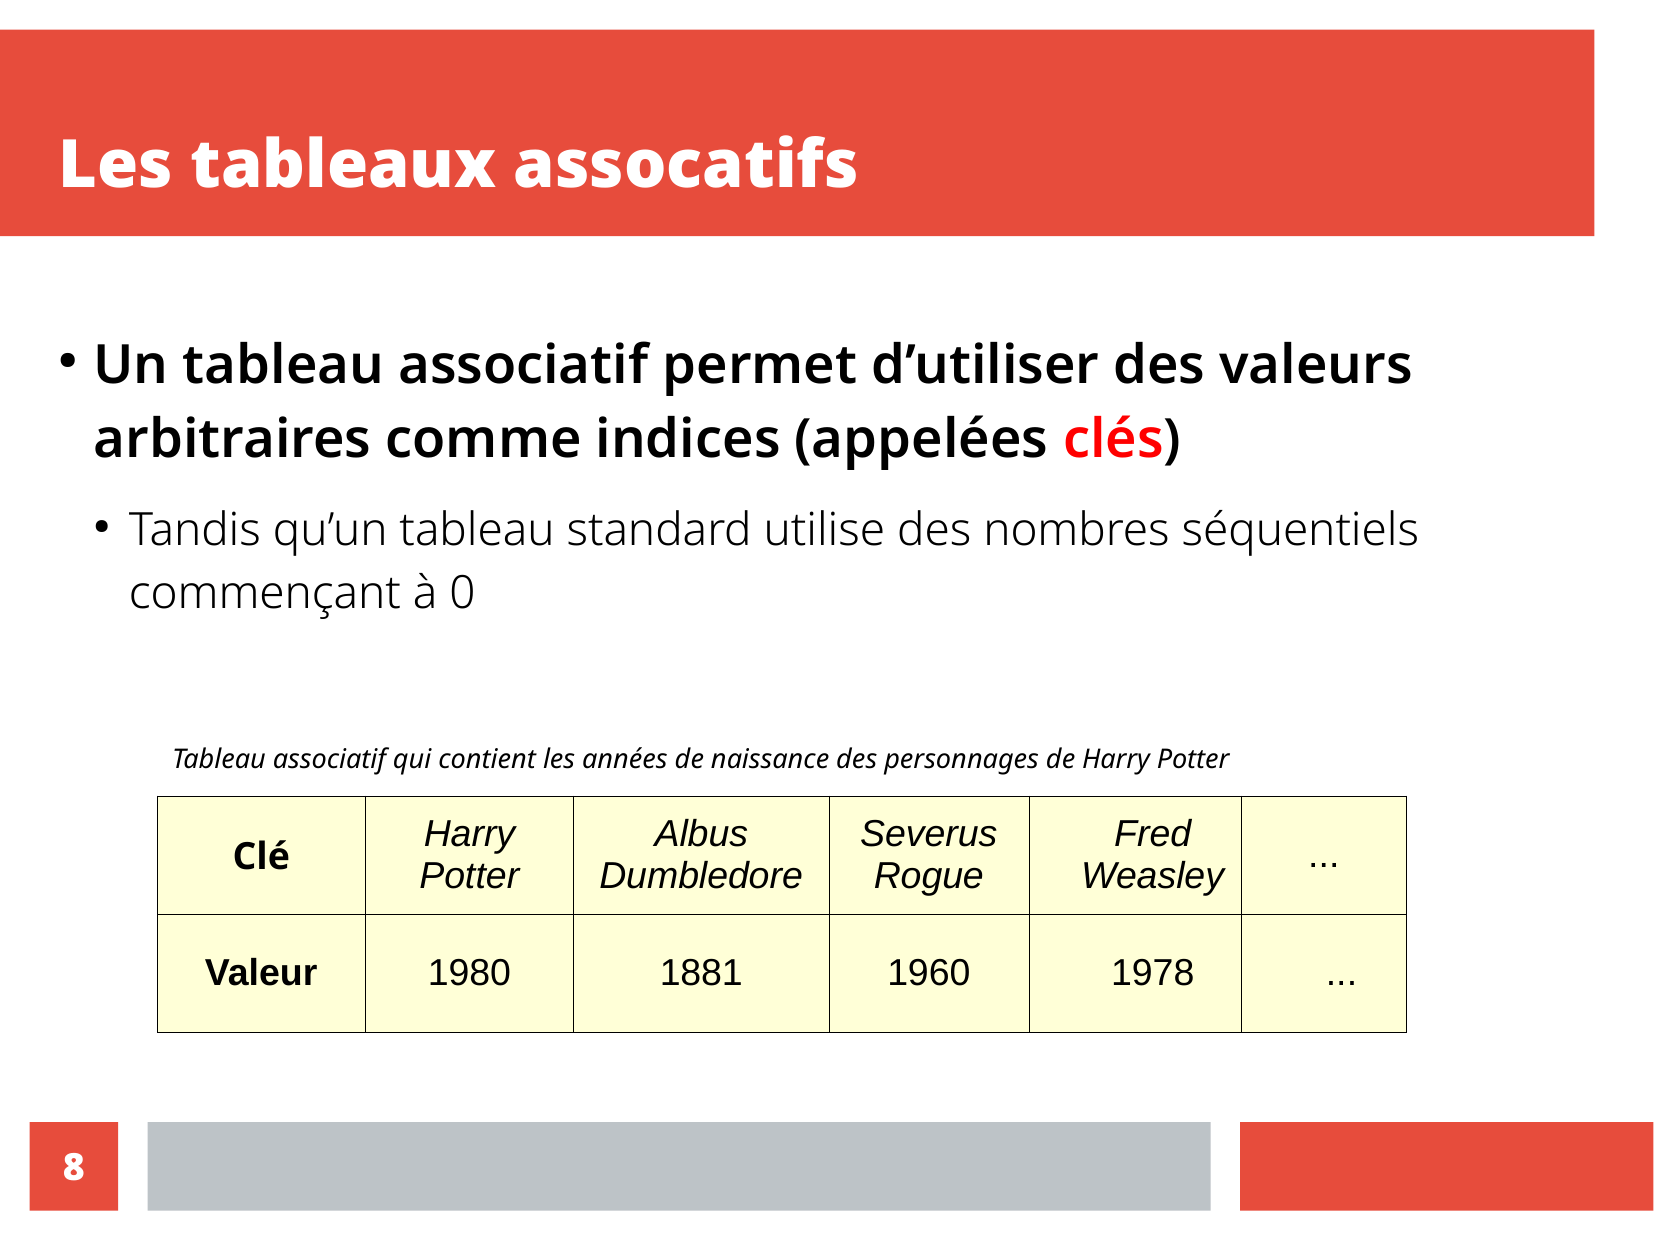

# Les tableaux assocatifs
Un tableau associatif permet d’utiliser des valeurs arbitraires comme indices (appelées clés)
Tandis qu’un tableau standard utilise des nombres séquentiels commençant à 0
Tableau associatif qui contient les années de naissance des personnages de Harry Potter
| Clé | Harry Potter | Albus Dumbledore | Severus Rogue | Fred Weasley | ... |
| --- | --- | --- | --- | --- | --- |
| Valeur | 1980 | 1881 | 1960 | 1978 | ... |
8